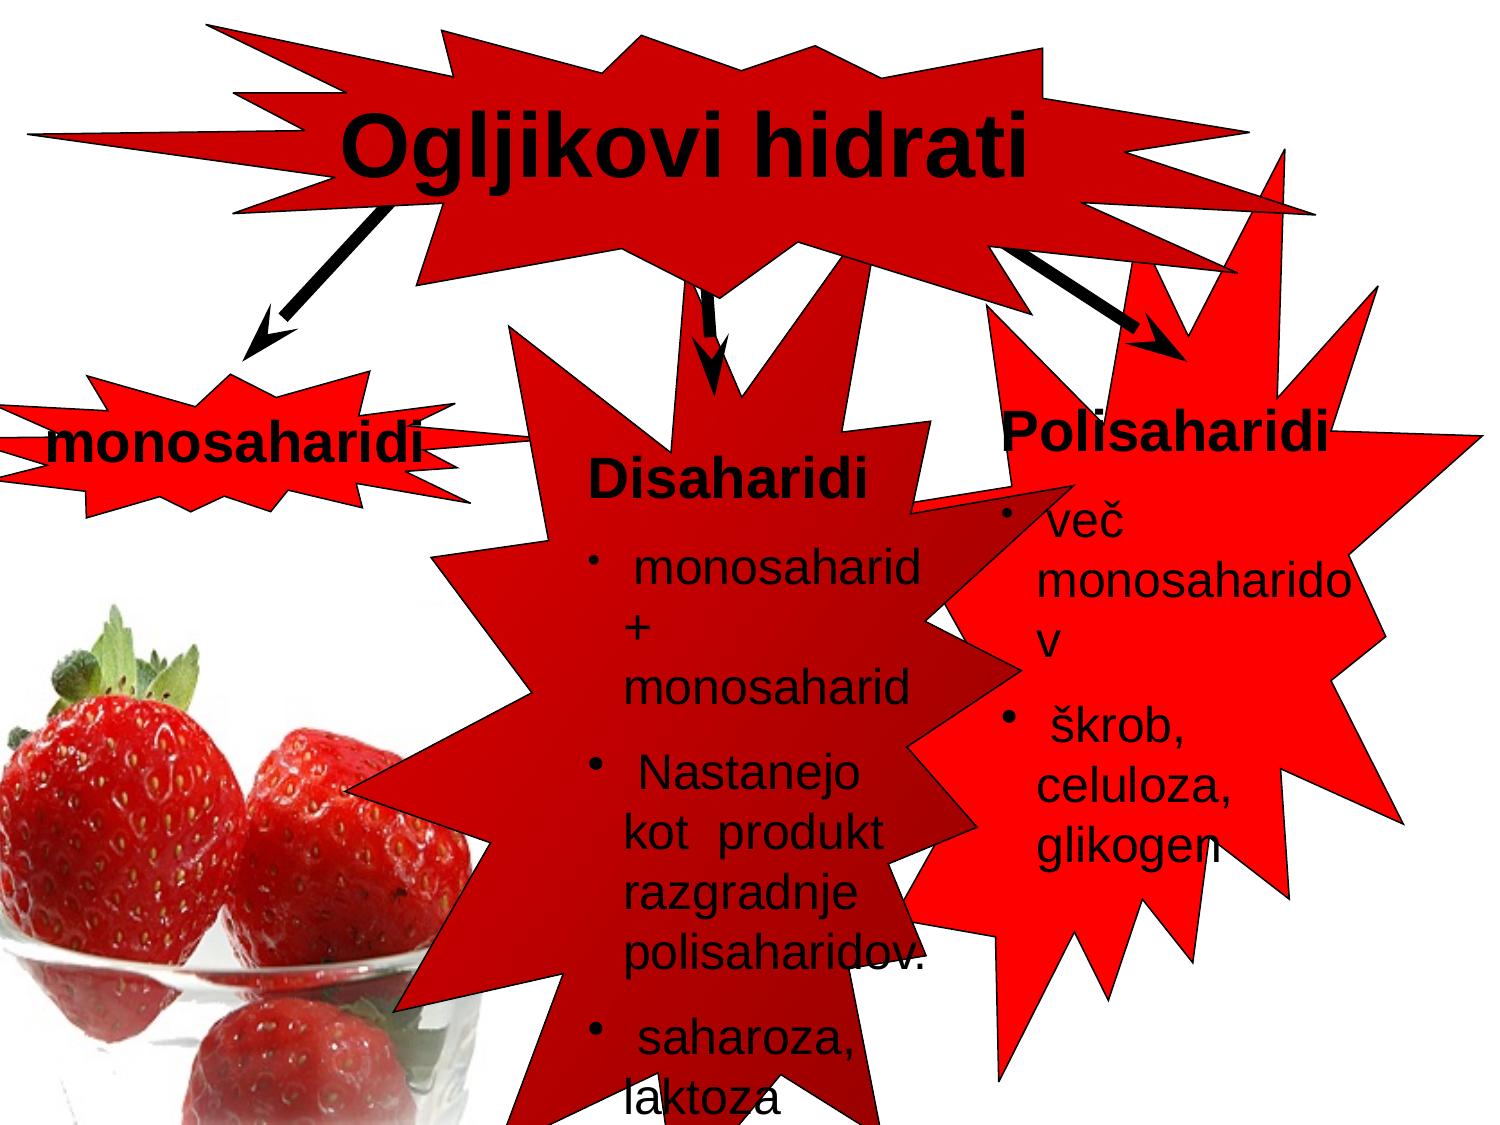

Disaharidi
 monosaharid + monosaharid
 Nastanejo kot produkt razgradnje polisaharidov.
 saharoza, laktoza
Ogljikovi hidrati
monosaharidi
Polisaharidi
 več monosaharidov
 škrob, celuloza, glikogen